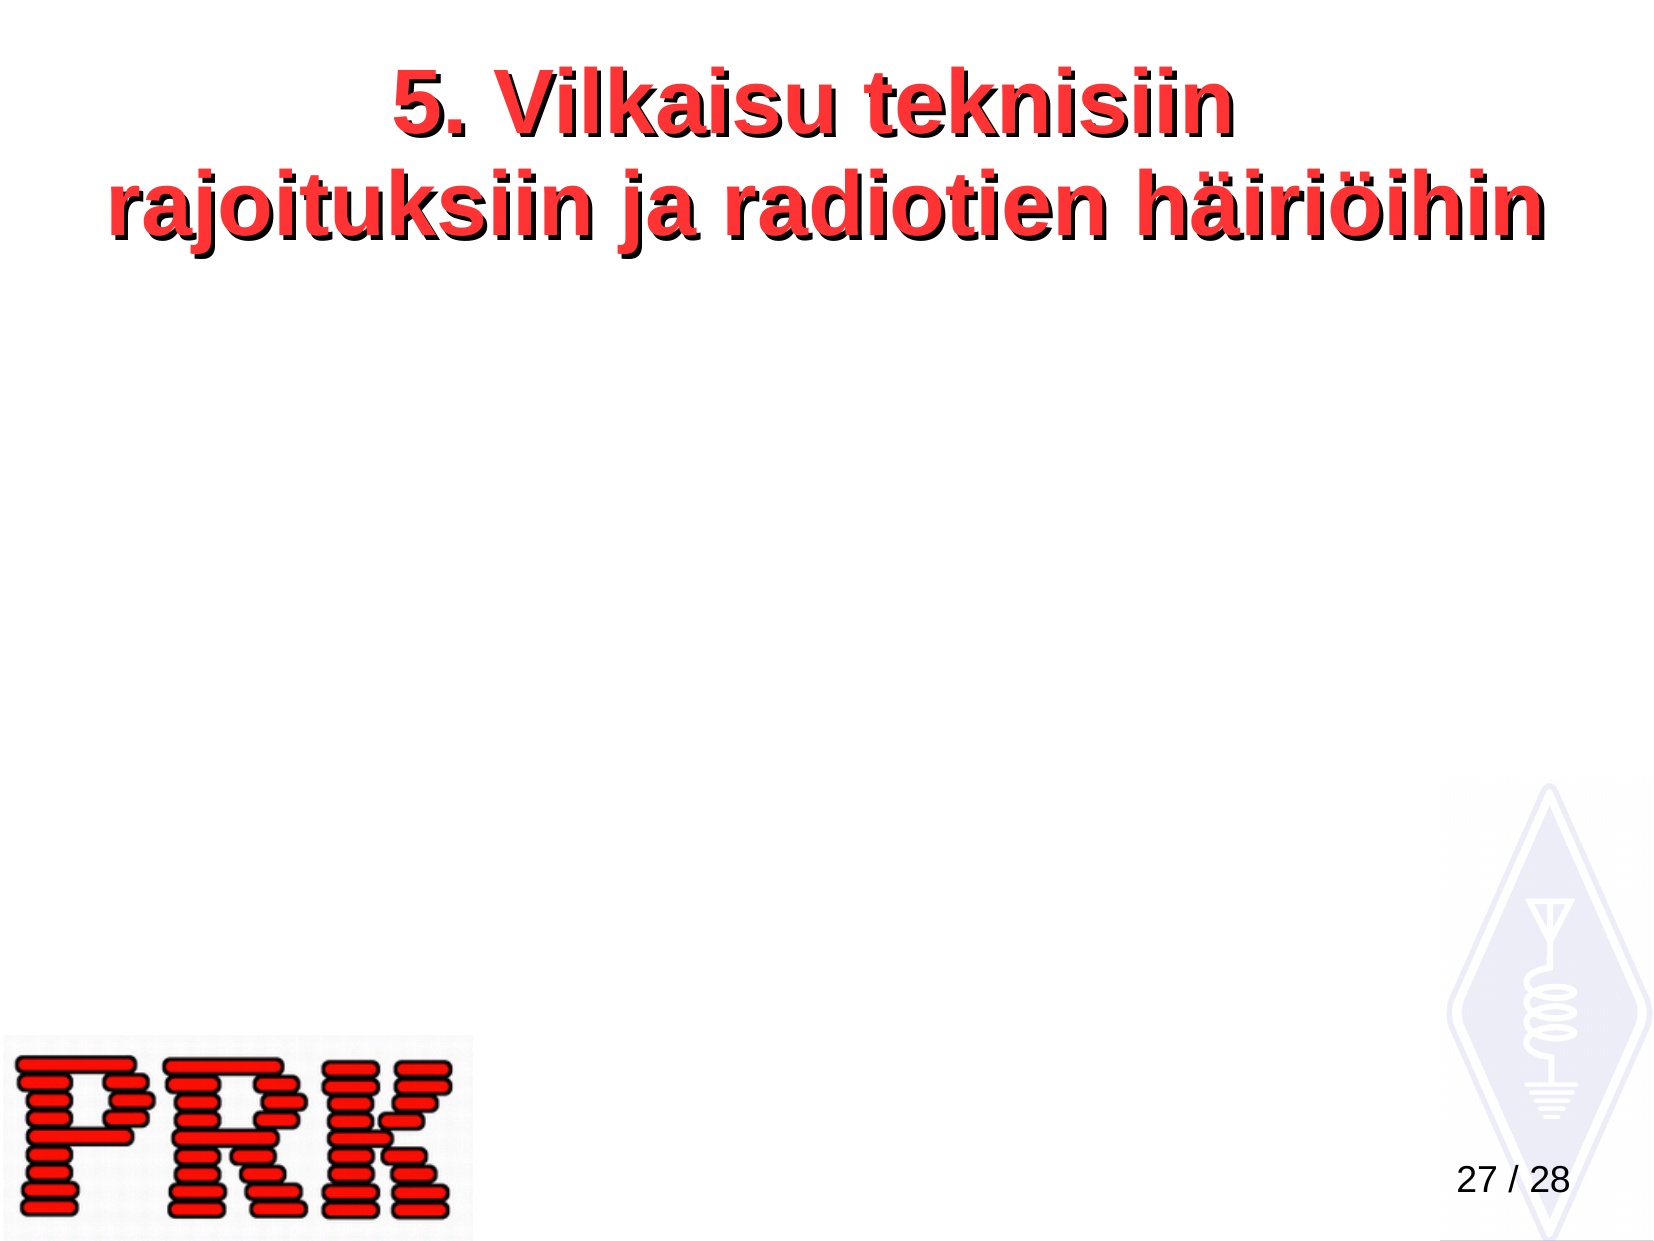

# 5. Vilkaisu teknisiin rajoituksiin ja radiotien häiriöihin
27